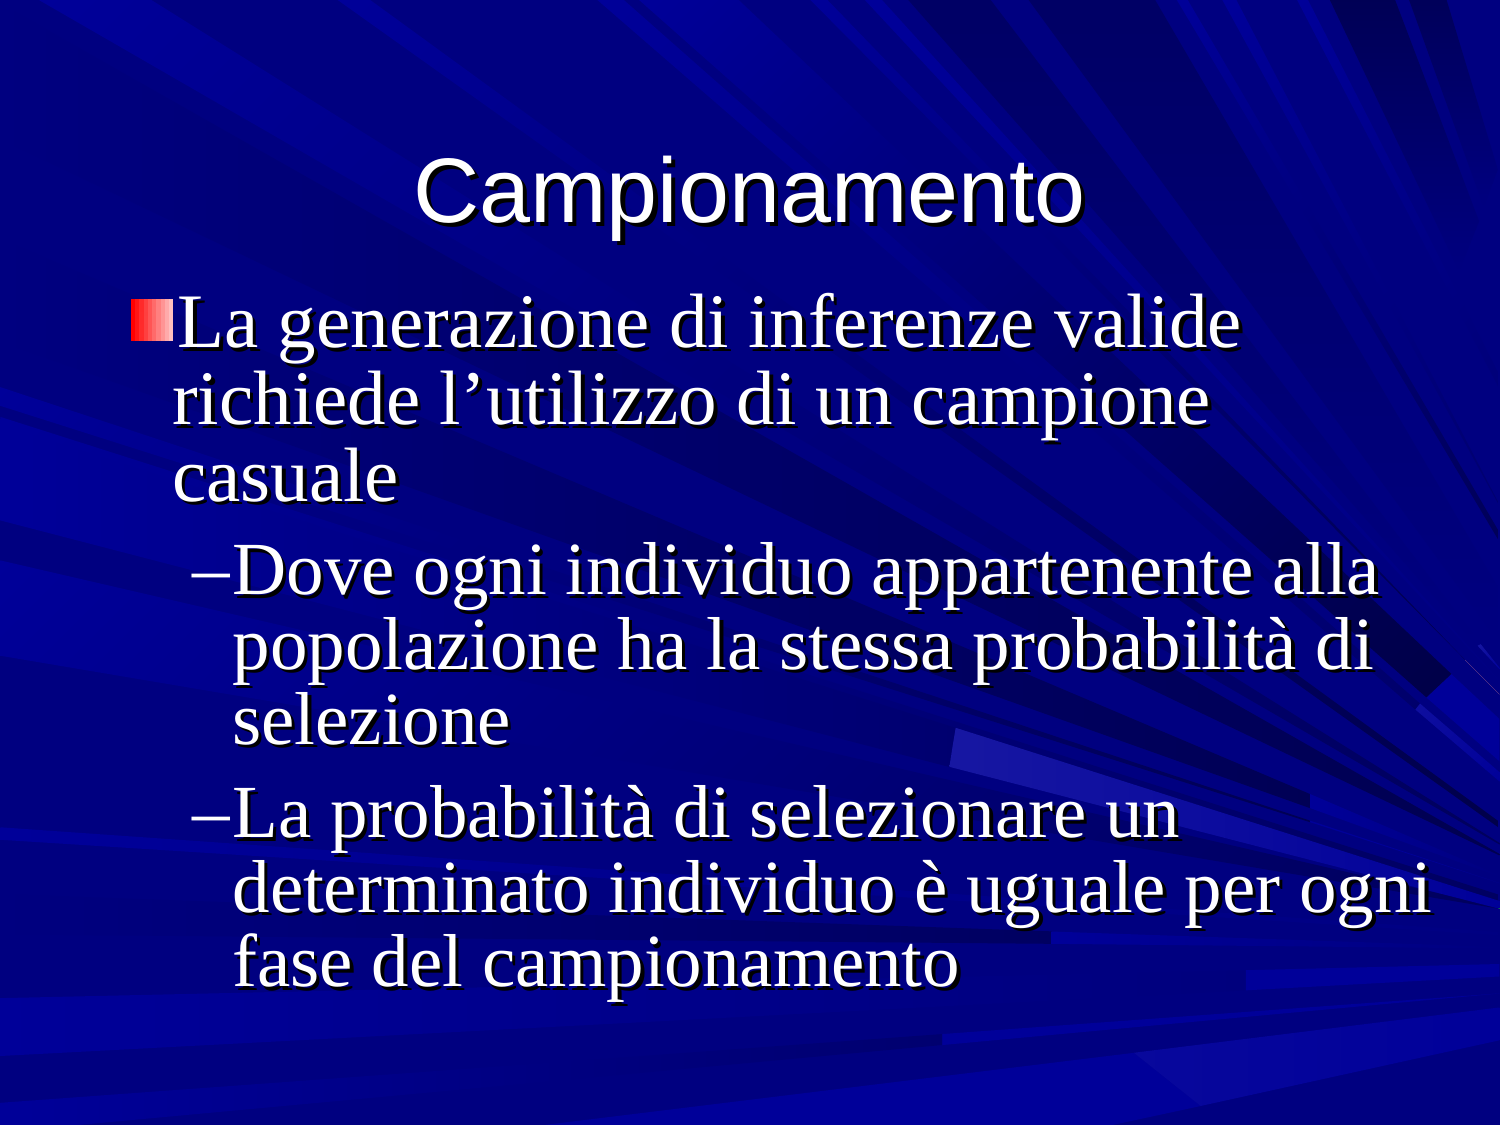

# Campionamento
La generazione di inferenze valide richiede l’utilizzo di un campione casuale
Dove ogni individuo appartenente alla popolazione ha la stessa probabilità di selezione
La probabilità di selezionare un determinato individuo è uguale per ogni fase del campionamento